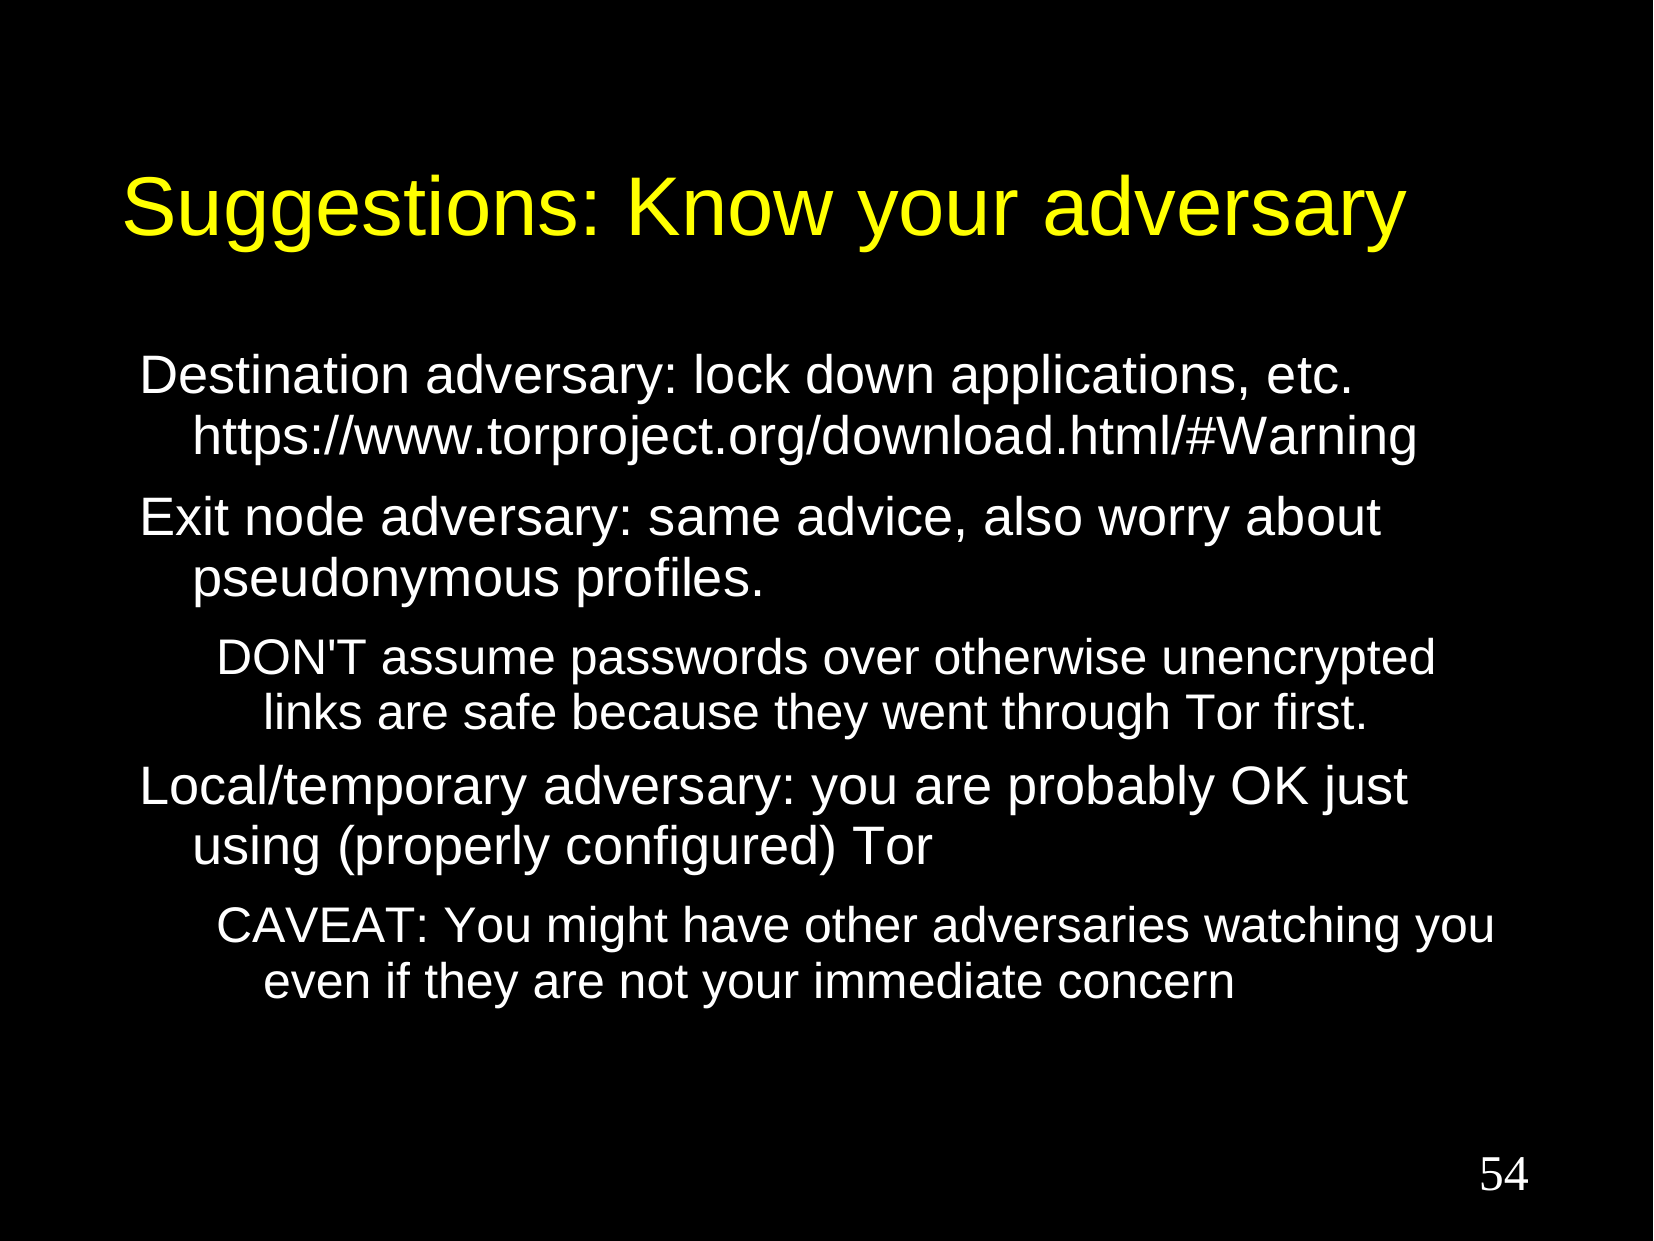

# Suggestions: Know your adversary
Destination adversary: lock down applications, etc. https://www.torproject.org/download.html/#Warning
Exit node adversary: same advice, also worry about pseudonymous profiles.
DON'T assume passwords over otherwise unencrypted links are safe because they went through Tor first.
Local/temporary adversary: you are probably OK just using (properly configured) Tor
CAVEAT: You might have other adversaries watching you even if they are not your immediate concern